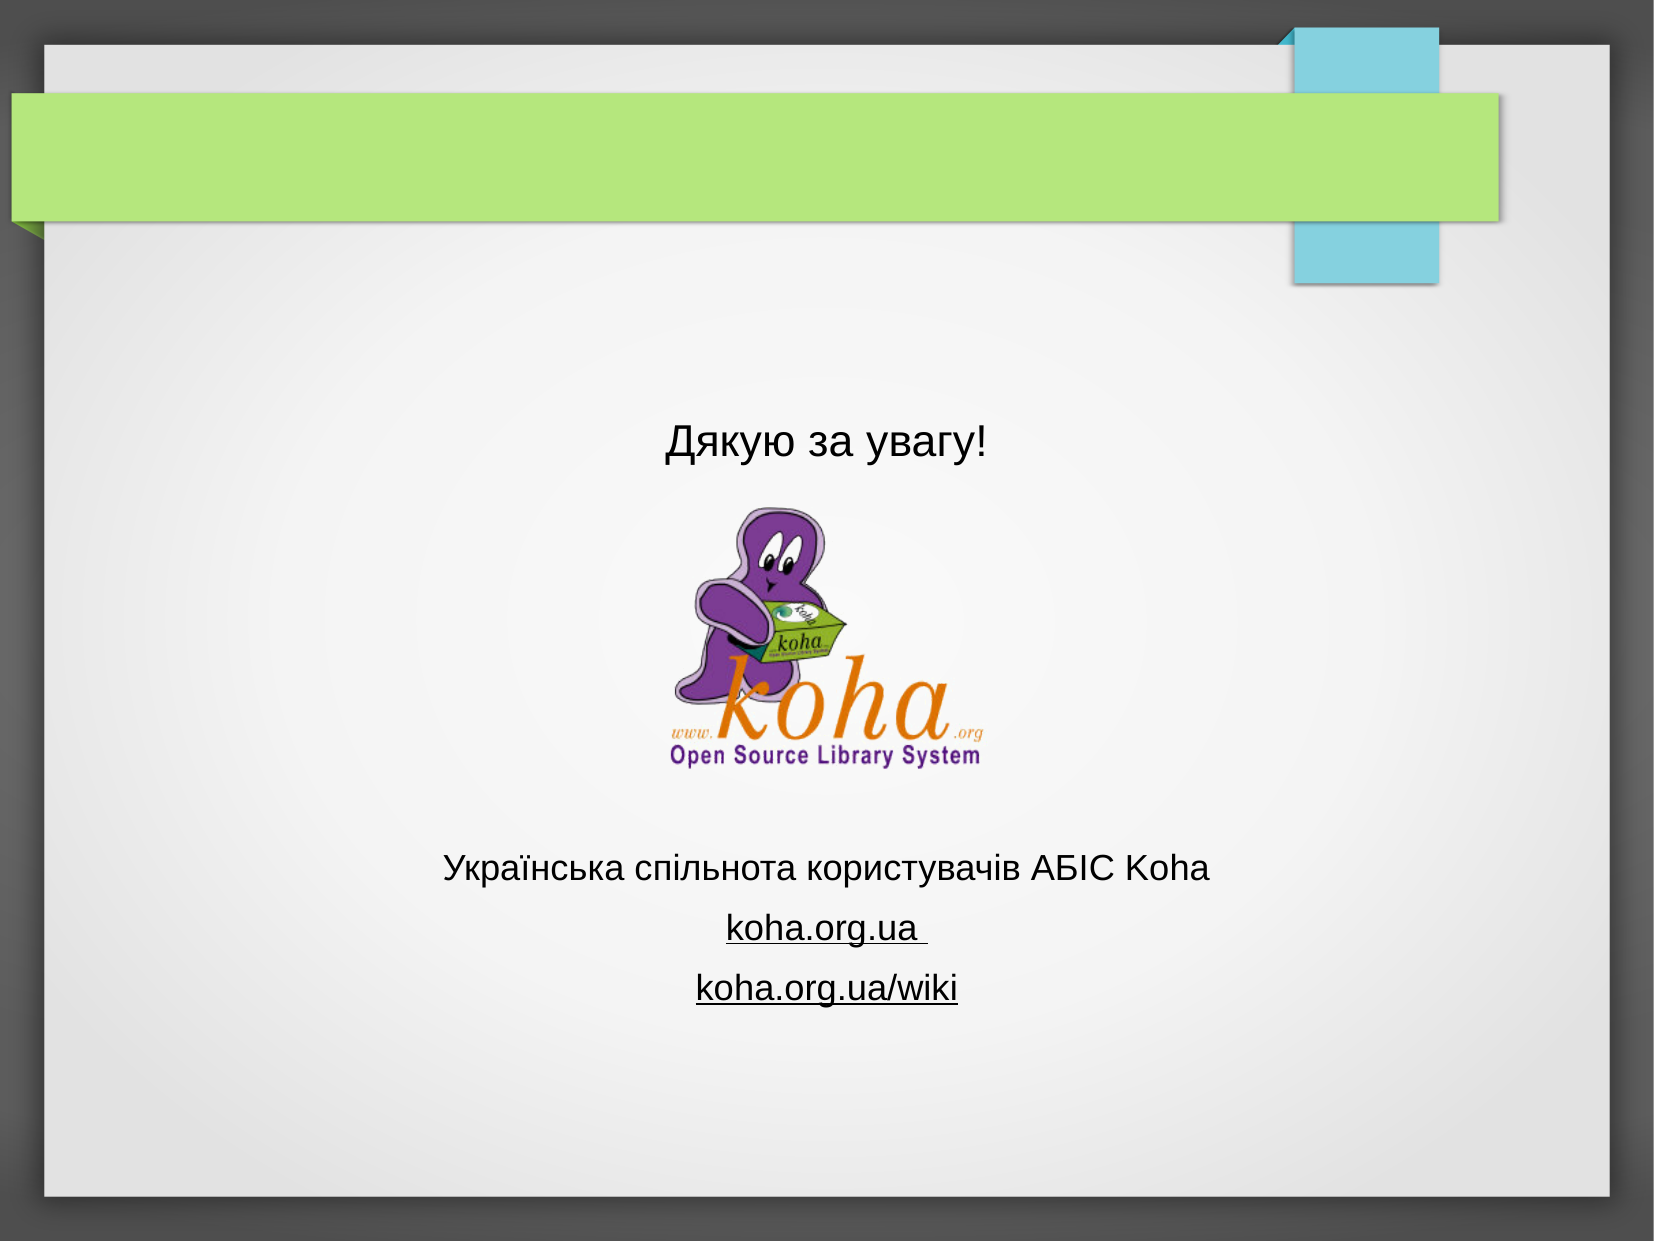

#
Дякую за увагу!
Українська спільнота користувачів АБІС Koha
koha.org.ua
koha.org.ua/wiki